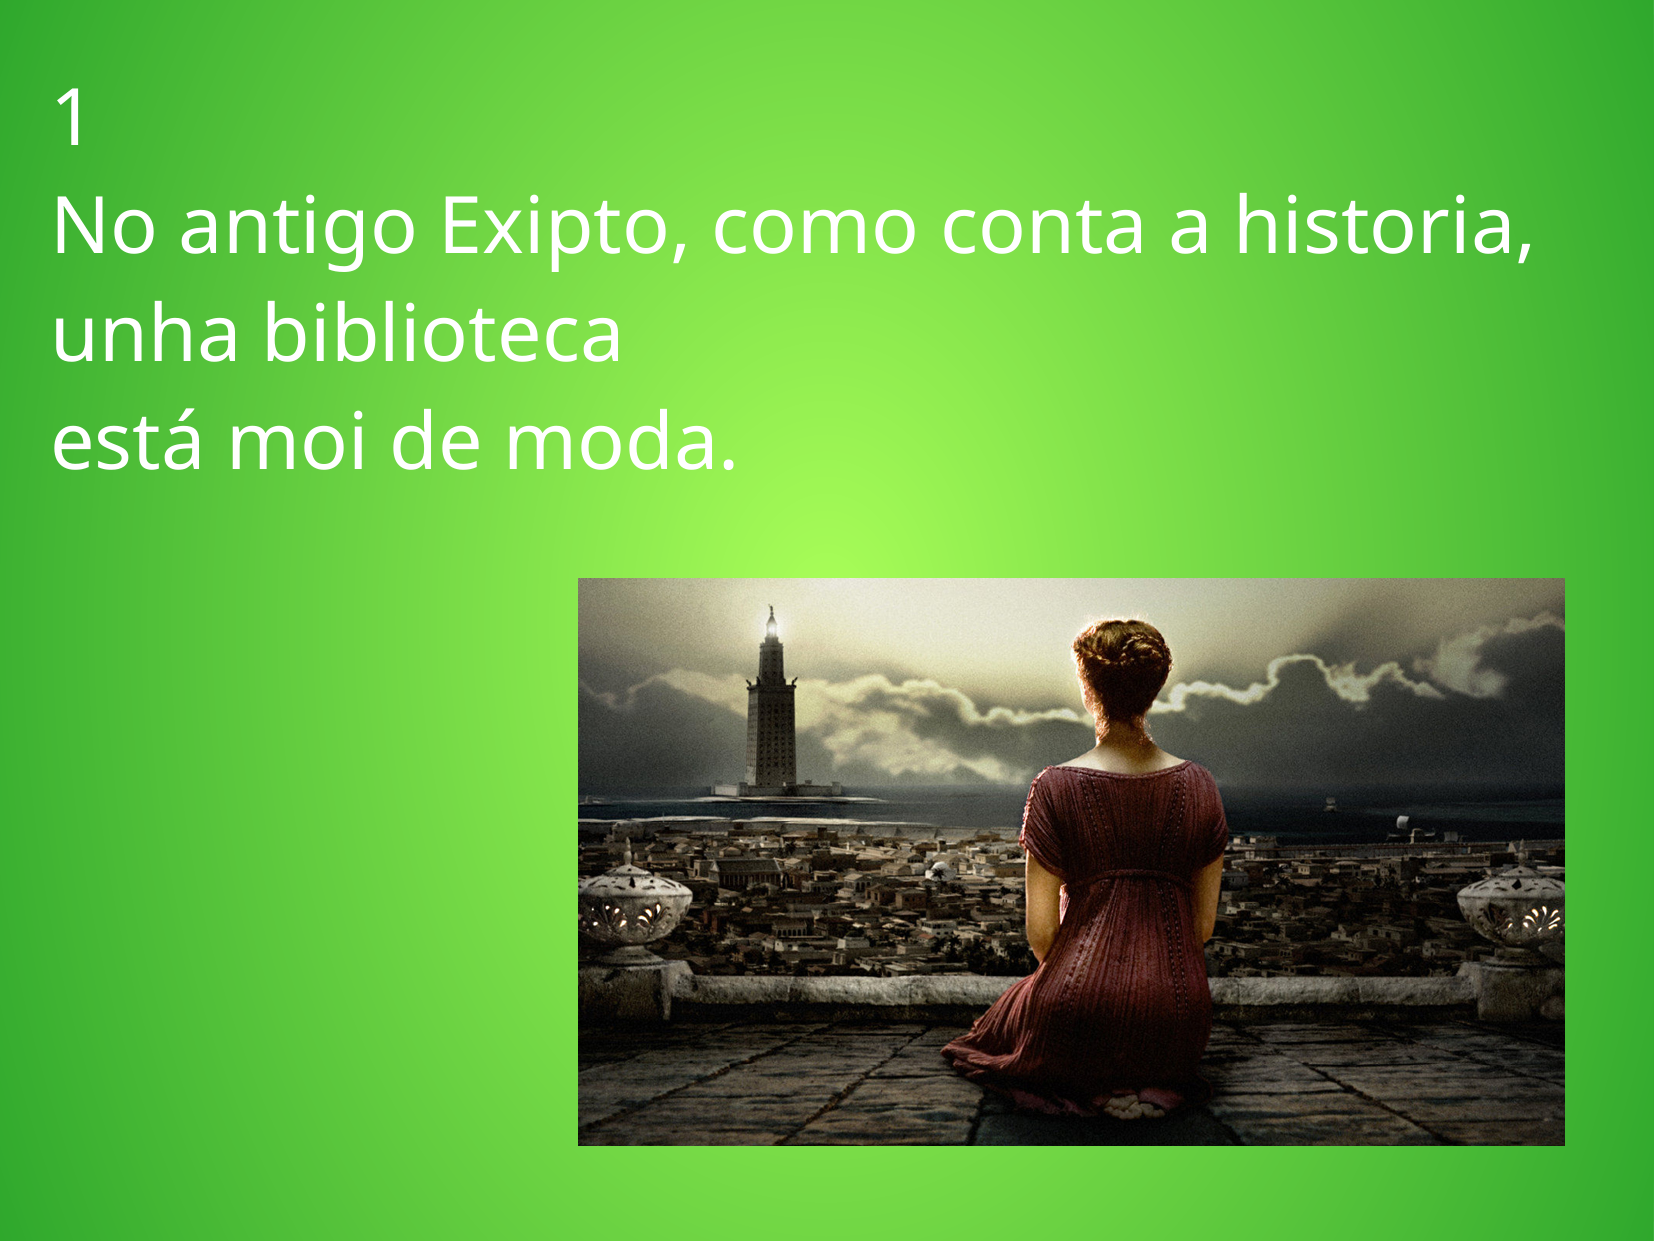

1
No antigo Exipto, como conta a historia,
unha biblioteca
está moi de moda.